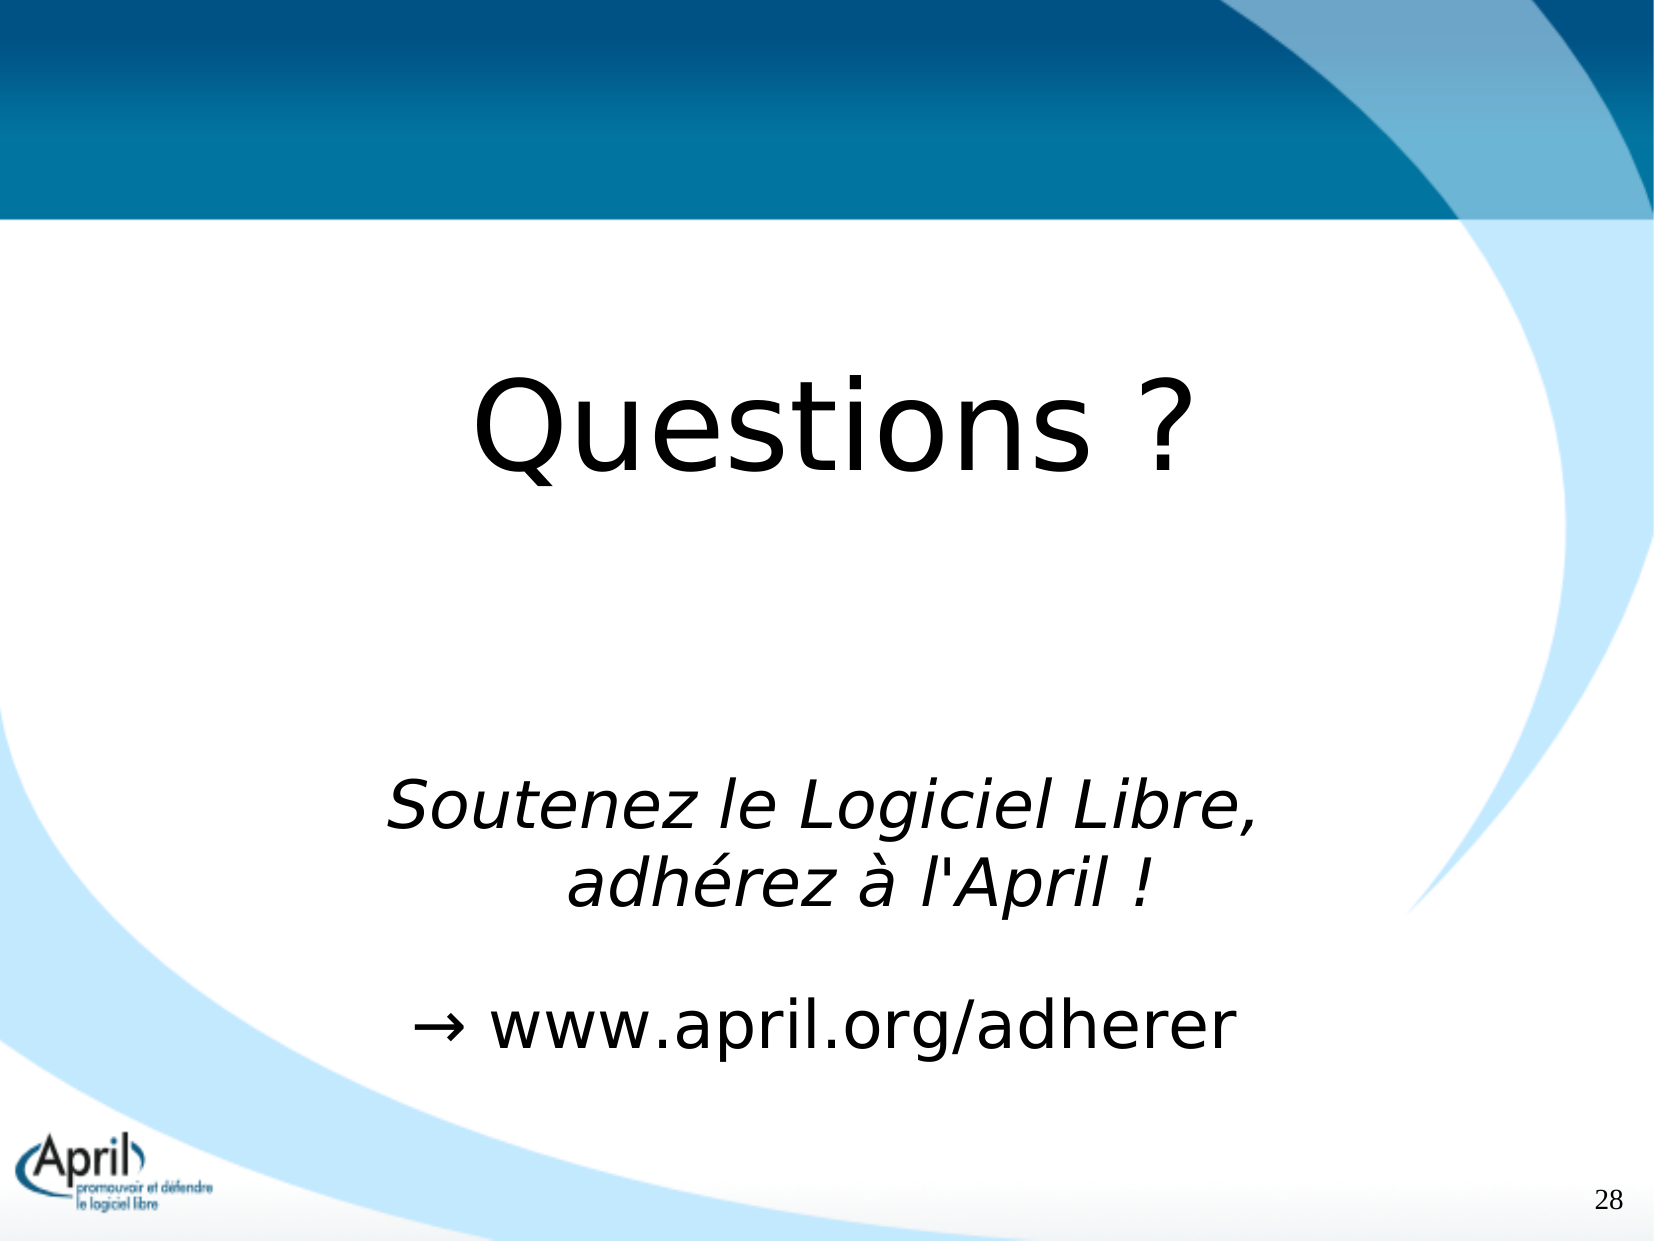

#
Questions ?
Soutenez le Logiciel Libre,
adhérez à l'April !
→ www.april.org/adherer
28